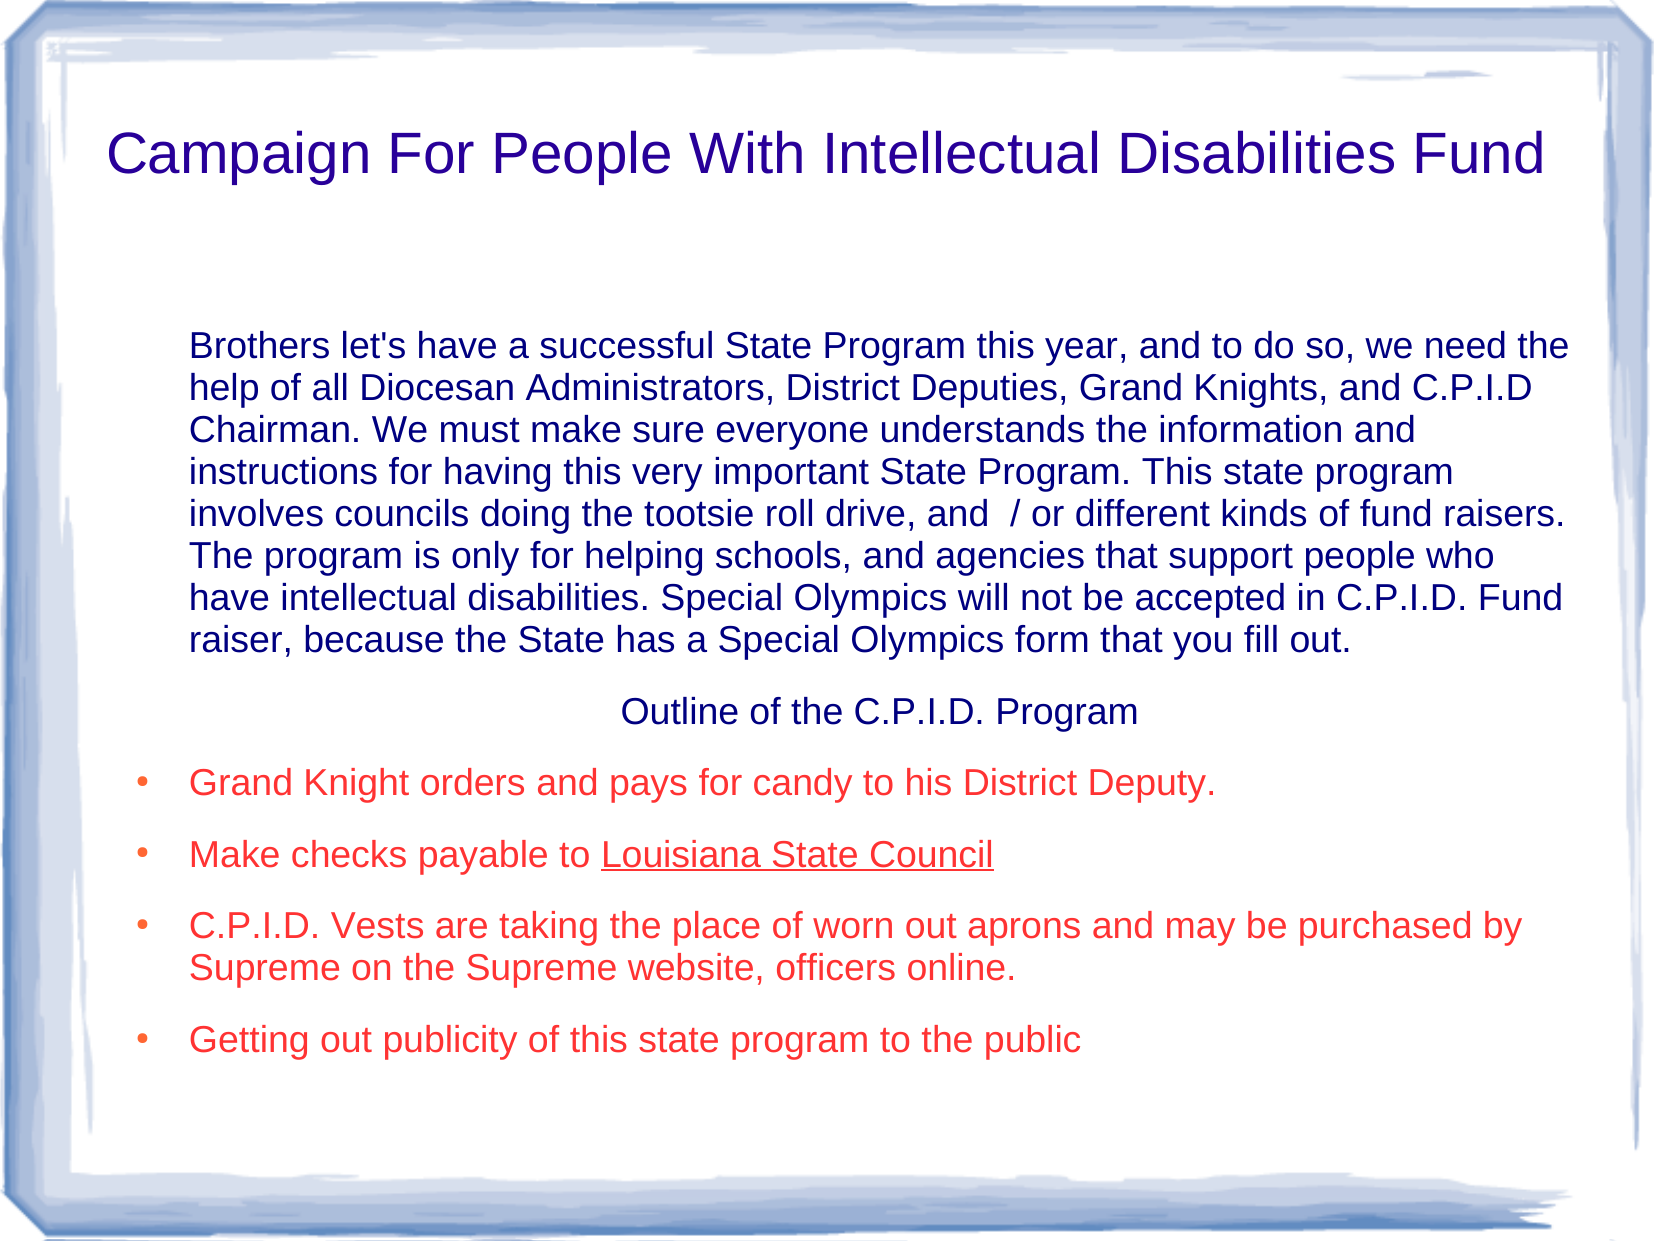

# Campaign For People With Intellectual Disabilities Fund
Brothers let's have a successful State Program this year, and to do so, we need the help of all Diocesan Administrators, District Deputies, Grand Knights, and C.P.I.D Chairman. We must make sure everyone understands the information and instructions for having this very important State Program. This state program involves councils doing the tootsie roll drive, and / or different kinds of fund raisers. The program is only for helping schools, and agencies that support people who have intellectual disabilities. Special Olympics will not be accepted in C.P.I.D. Fund raiser, because the State has a Special Olympics form that you fill out.
Outline of the C.P.I.D. Program
Grand Knight orders and pays for candy to his District Deputy.
Make checks payable to Louisiana State Council
C.P.I.D. Vests are taking the place of worn out aprons and may be purchased by Supreme on the Supreme website, officers online.
Getting out publicity of this state program to the public